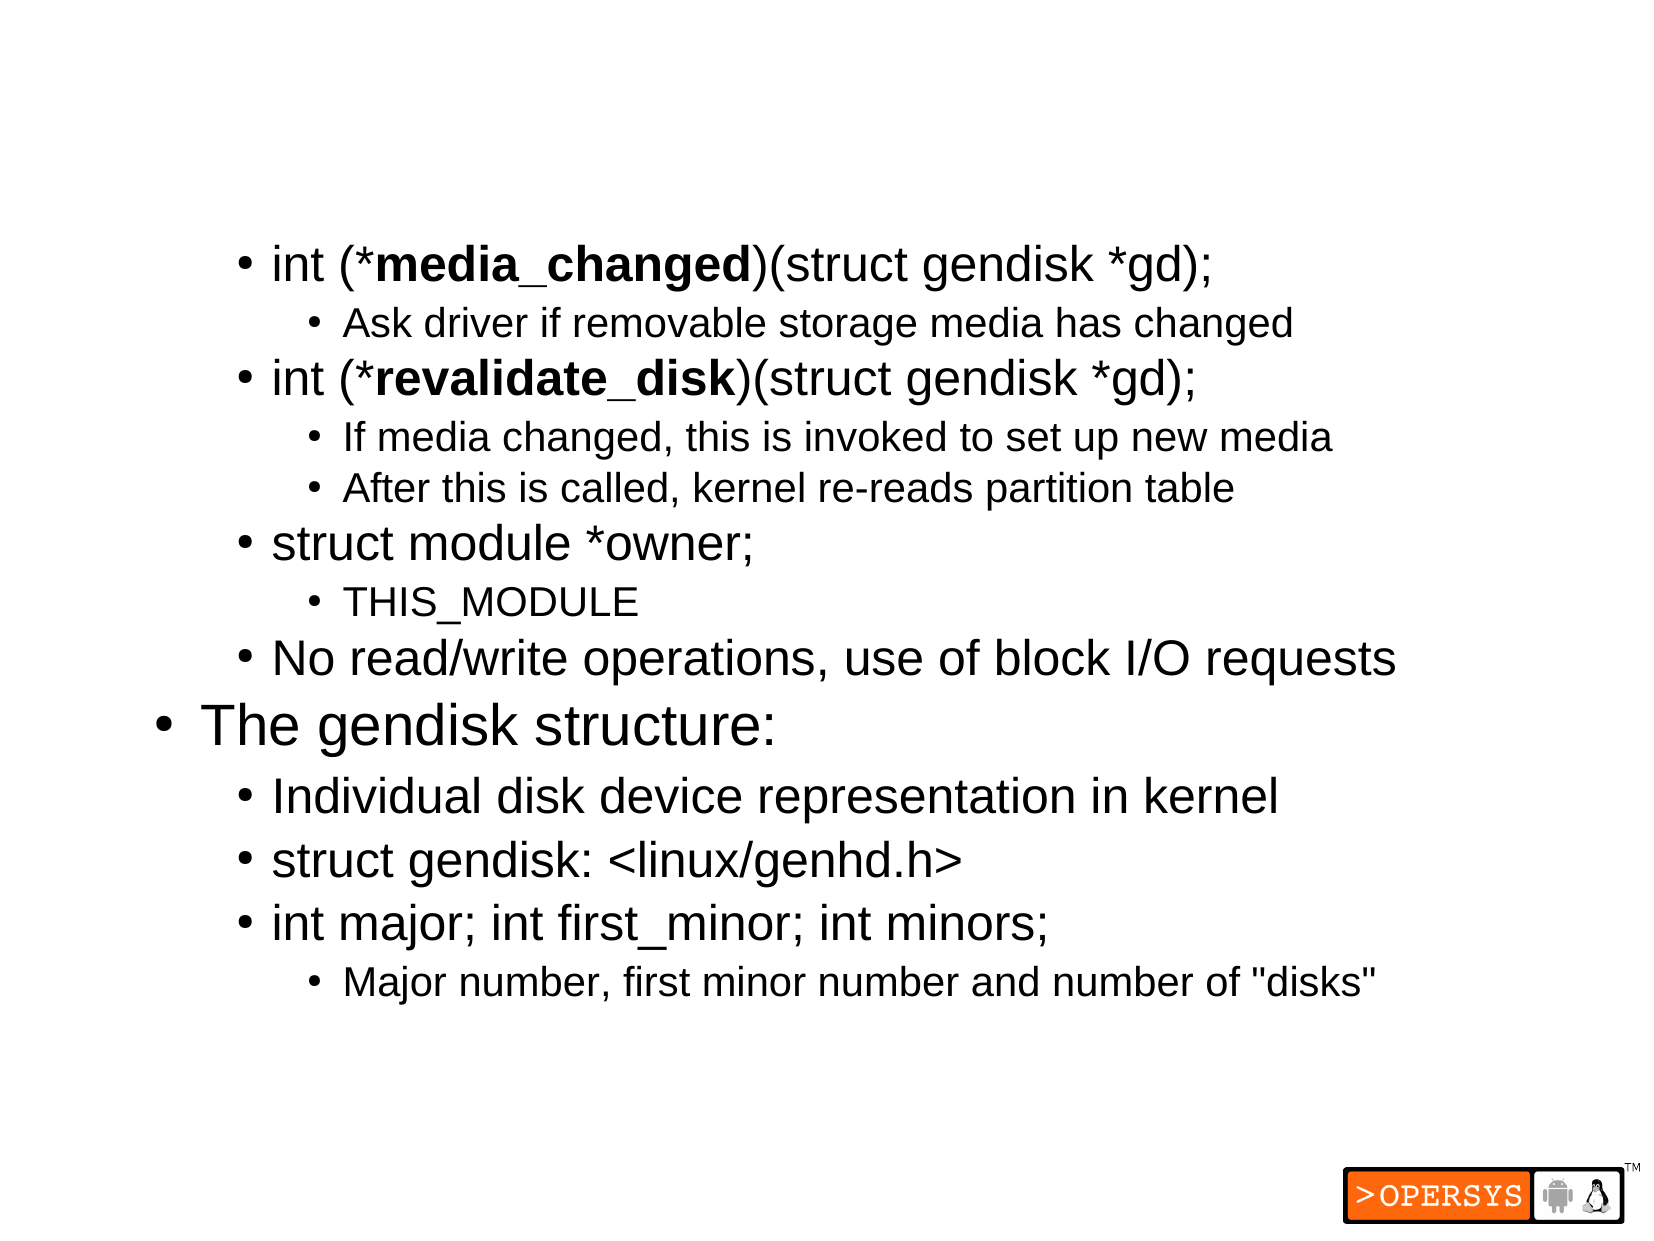

# int (*media_changed)(struct gendisk *gd);
Ask driver if removable storage media has changed
int (*revalidate_disk)(struct gendisk *gd);
If media changed, this is invoked to set up new media
After this is called, kernel re-reads partition table
struct module *owner;
THIS_MODULE
No read/write operations, use of block I/O requests
The gendisk structure:
Individual disk device representation in kernel
struct gendisk: <linux/genhd.h>
int major; int first_minor; int minors;
Major number, first minor number and number of "disks"